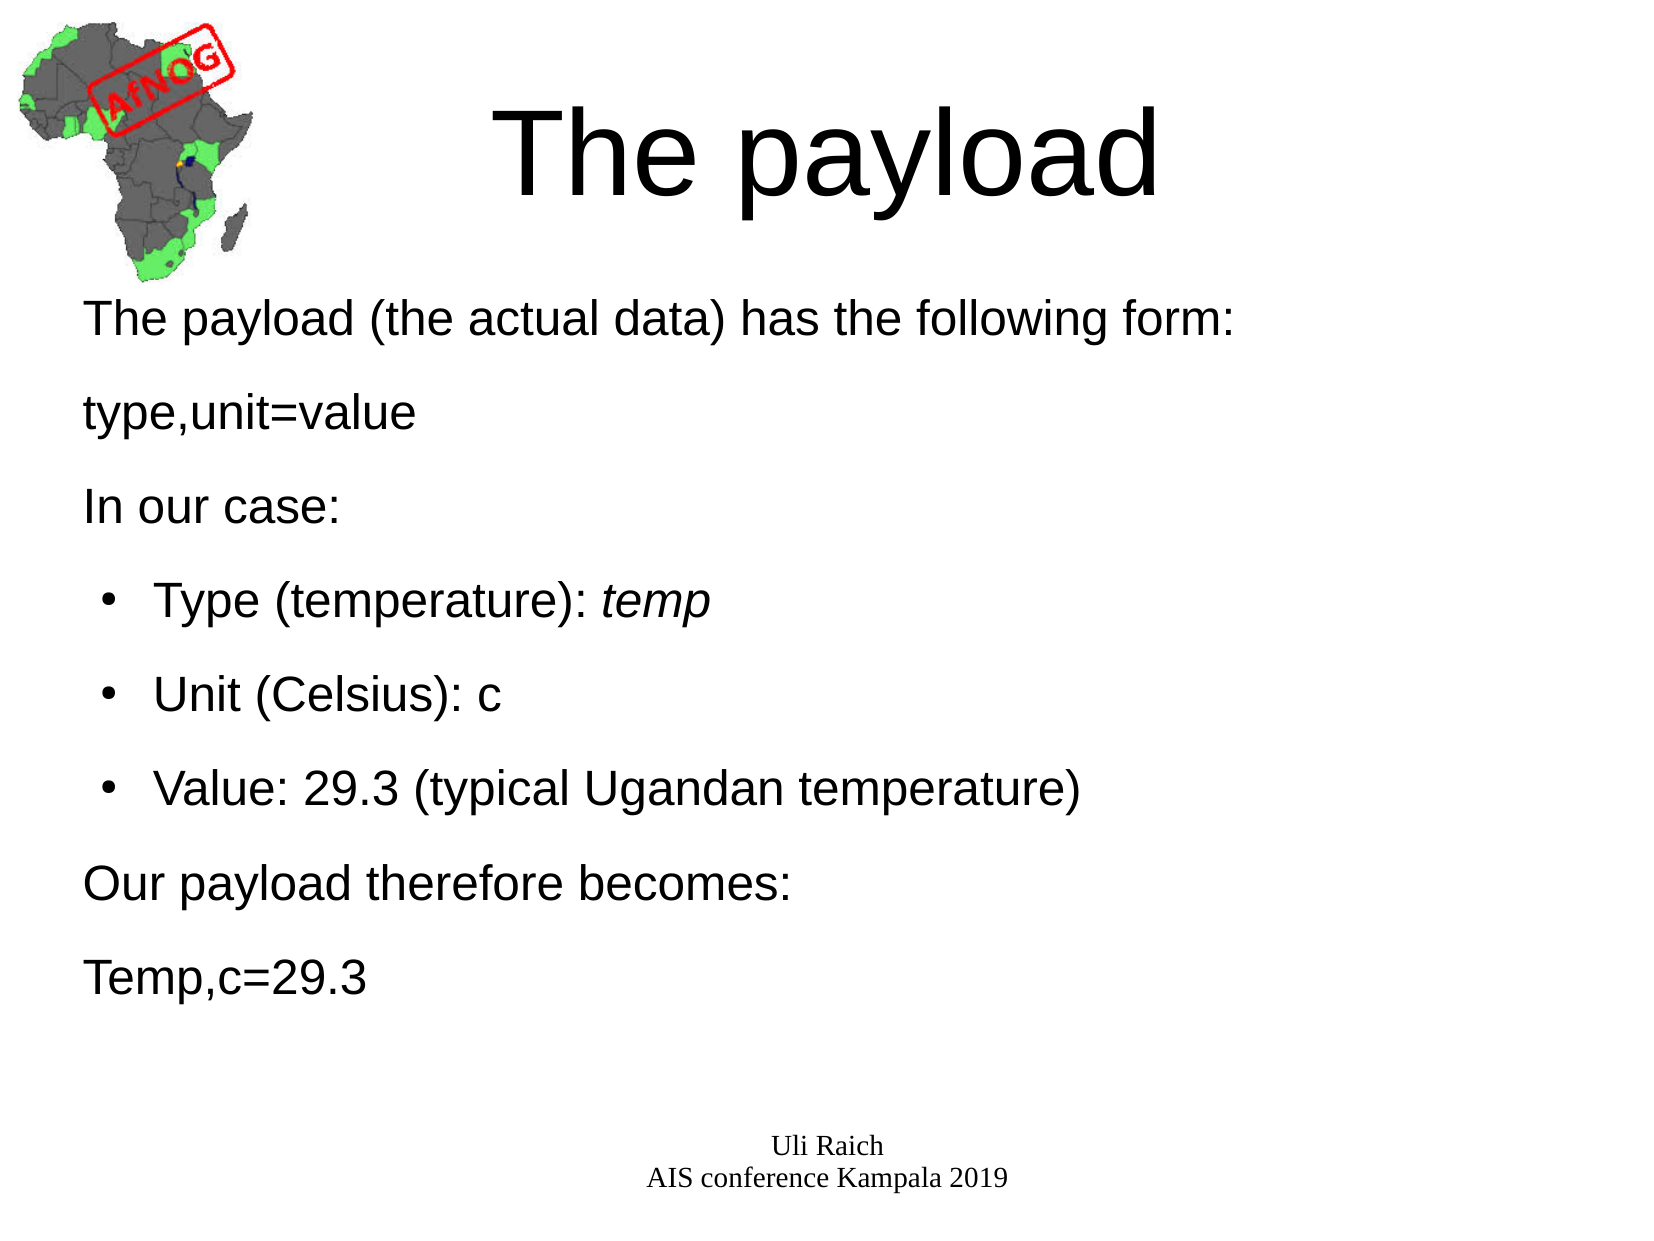

# The payload
The payload (the actual data) has the following form:
type,unit=value
In our case:
Type (temperature): temp
Unit (Celsius): c
Value: 29.3 (typical Ugandan temperature)
Our payload therefore becomes:
Temp,c=29.3